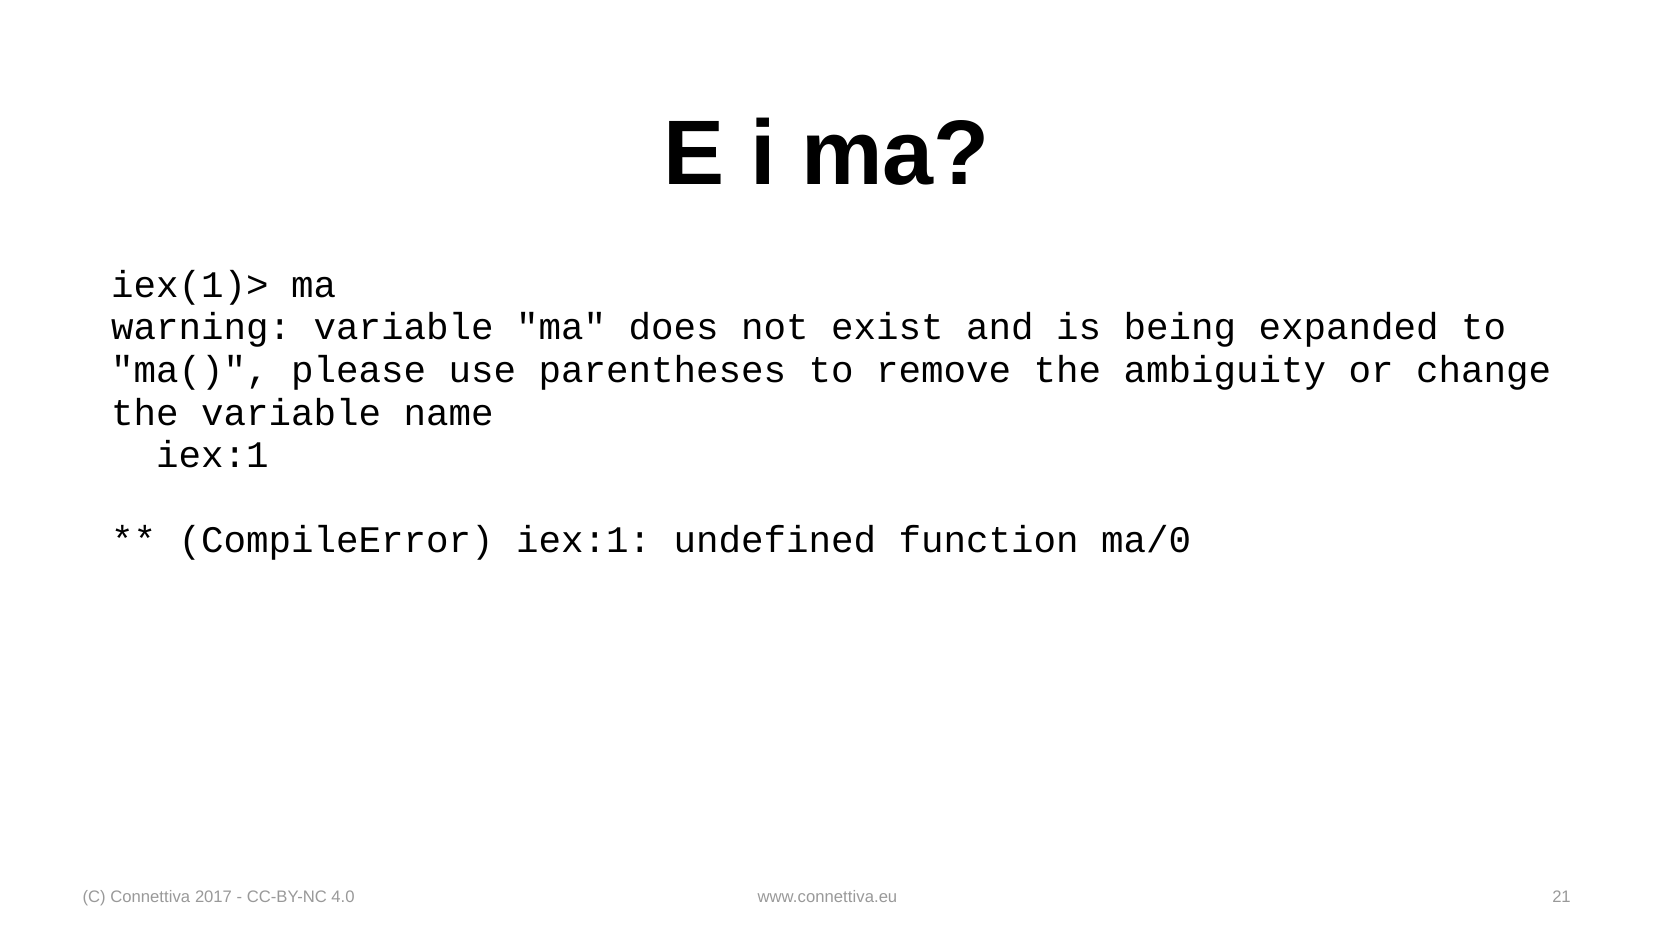

# E i ma?
iex(1)> ma
warning: variable "ma" does not exist and is being expanded to "ma()", please use parentheses to remove the ambiguity or change the variable name
 iex:1
** (CompileError) iex:1: undefined function ma/0
(C) Connettiva 2017 - CC-BY-NC 4.0
www.connettiva.eu
21